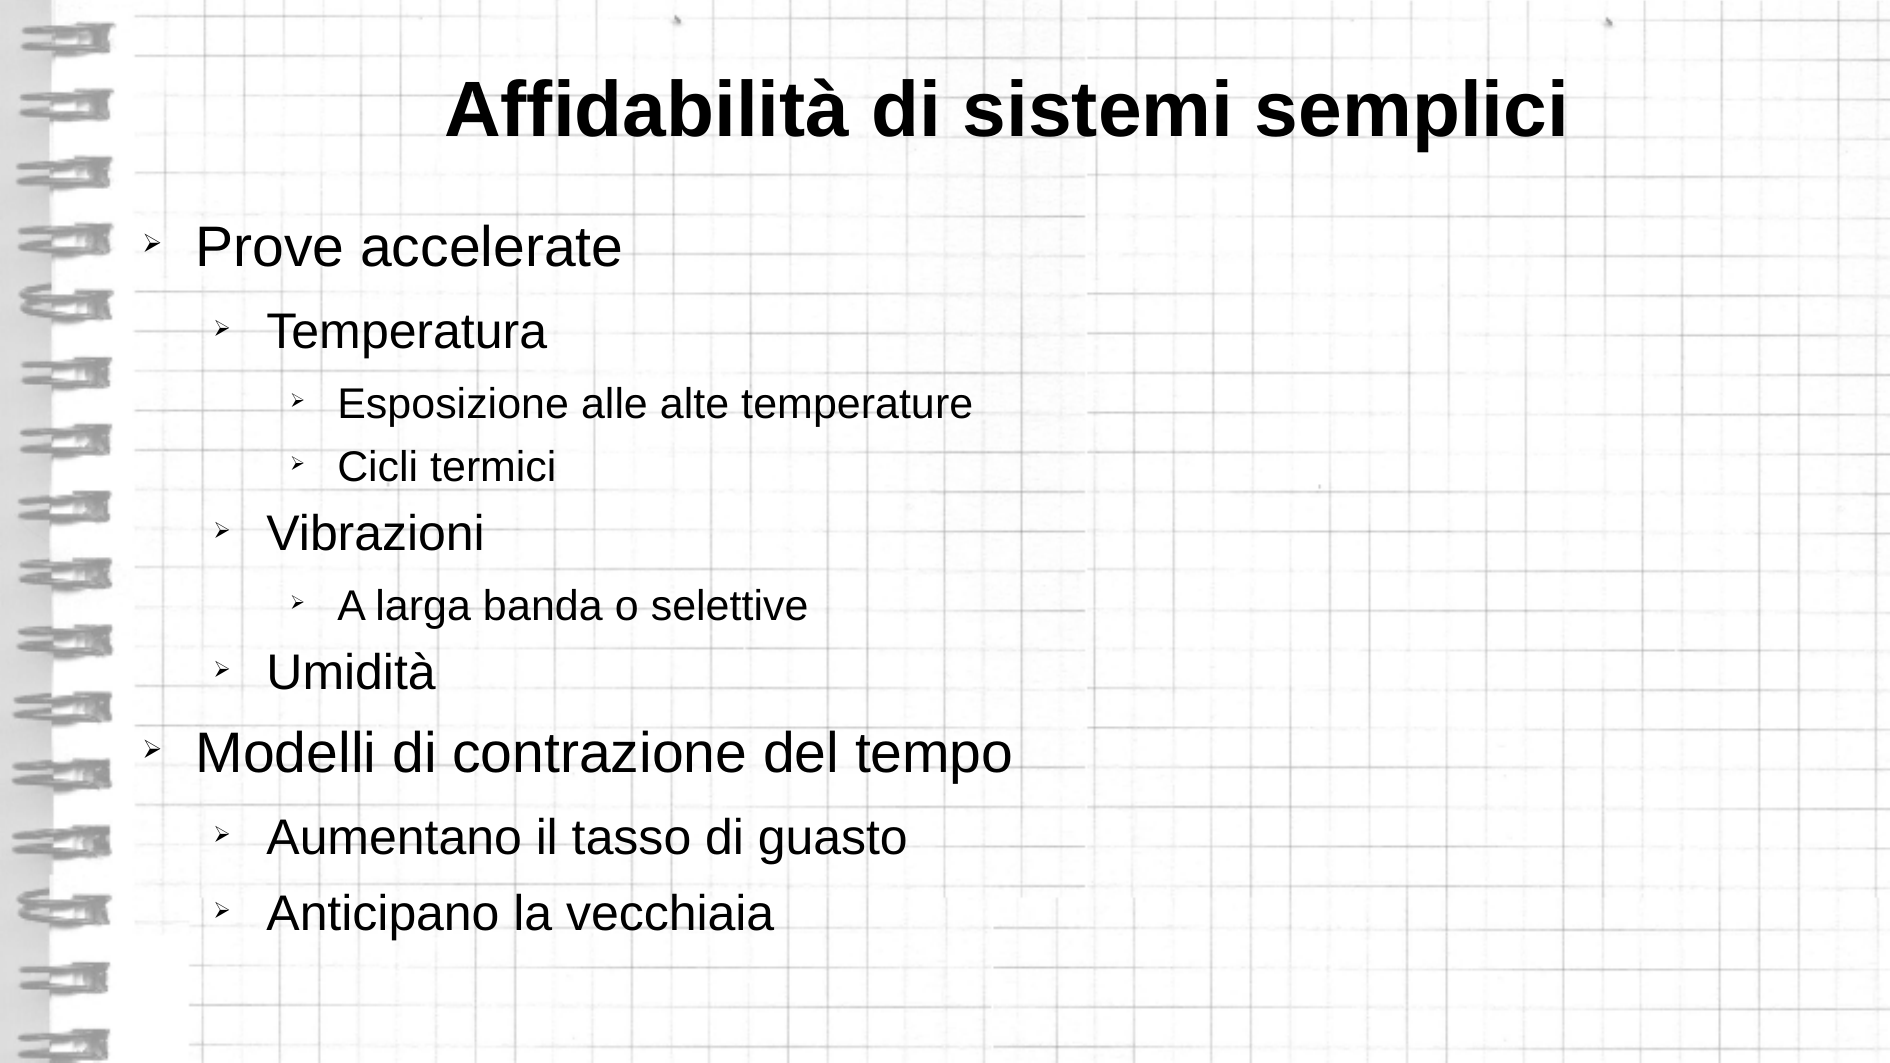

# Affidabilità di sistemi semplici
Prove accelerate
Temperatura
Esposizione alle alte temperature
Cicli termici
Vibrazioni
A larga banda o selettive
Umidità
Modelli di contrazione del tempo
Aumentano il tasso di guasto
Anticipano la vecchiaia